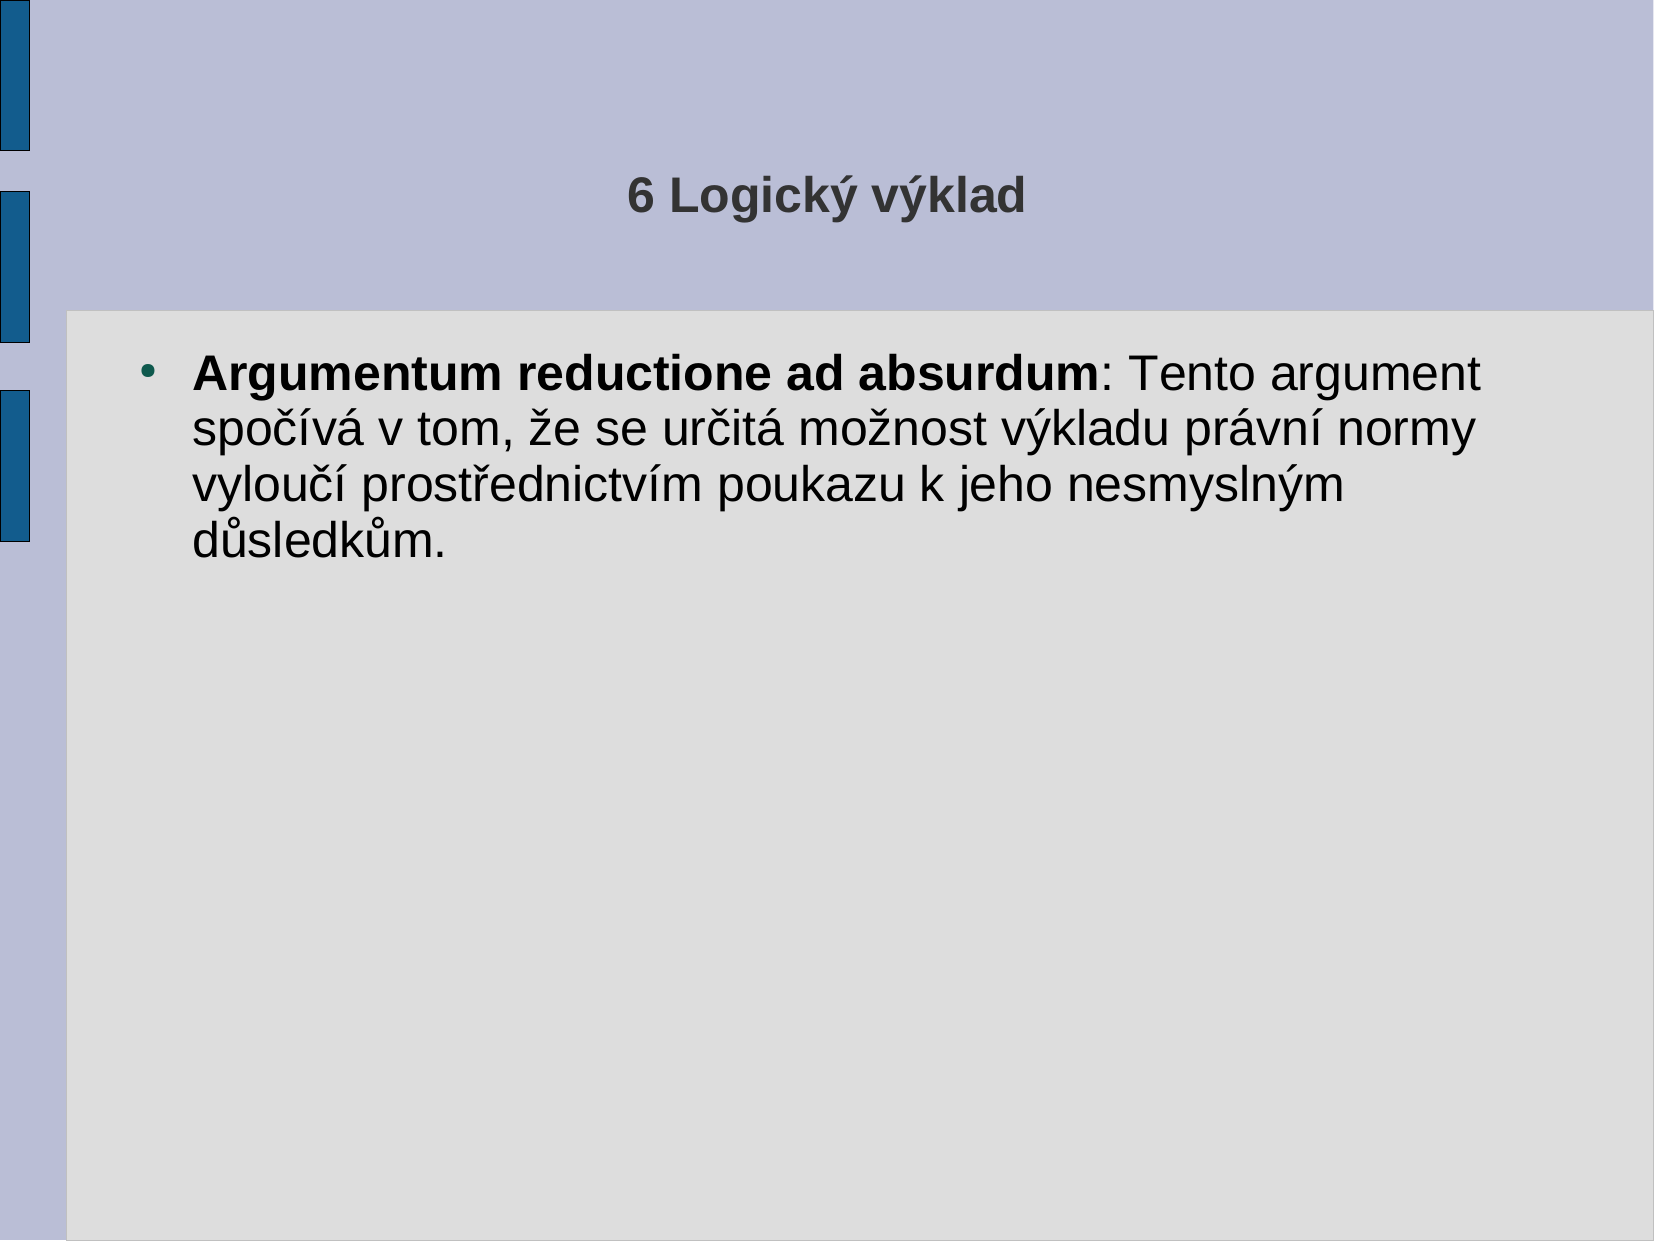

# 6 Logický výklad
Argumentum reductione ad absurdum: Tento argument spočívá v tom, že se určitá možnost výkladu právní normy vyloučí prostřednictvím poukazu k jeho nesmyslným důsledkům.